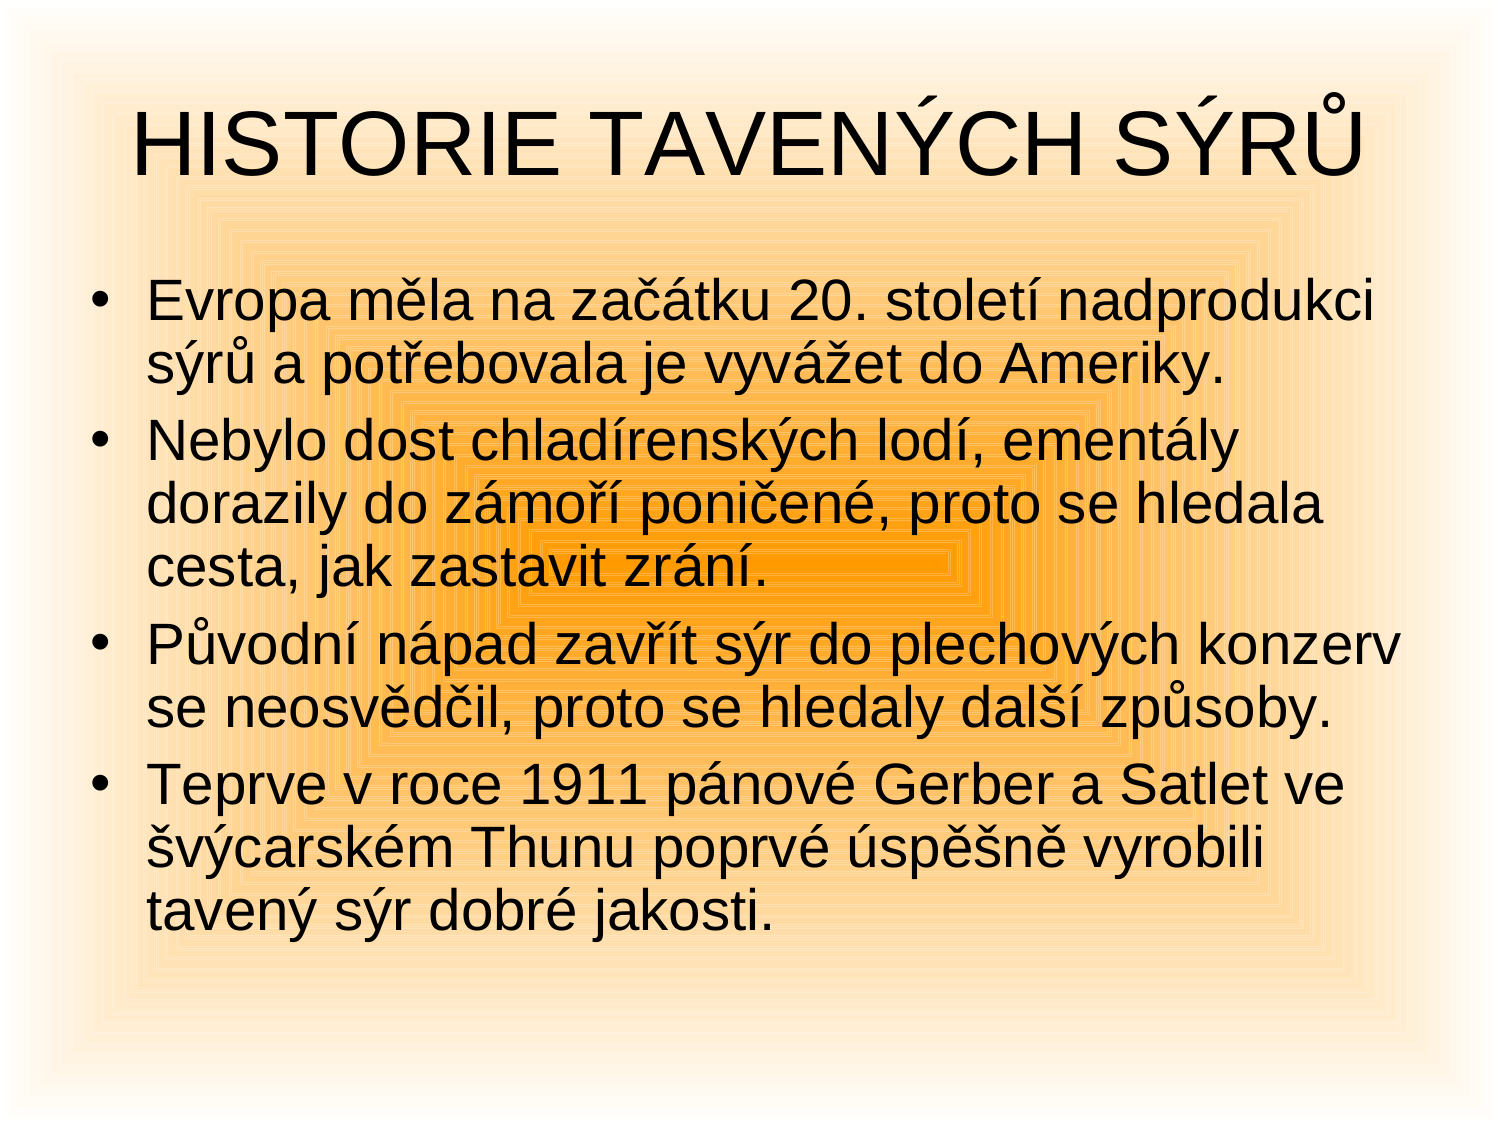

# HISTORIE TAVENÝCH SÝRŮ
Evropa měla na začátku 20. století nadprodukci sýrů a potřebovala je vyvážet do Ameriky.
Nebylo dost chladírenských lodí, ementály dorazily do zámoří poničené, proto se hledala cesta, jak zastavit zrání.
Původní nápad zavřít sýr do plechových konzerv se neosvědčil, proto se hledaly další způsoby.
Teprve v roce 1911 pánové Gerber a Satlet ve švýcarském Thunu poprvé úspěšně vyrobili tavený sýr dobré jakosti.